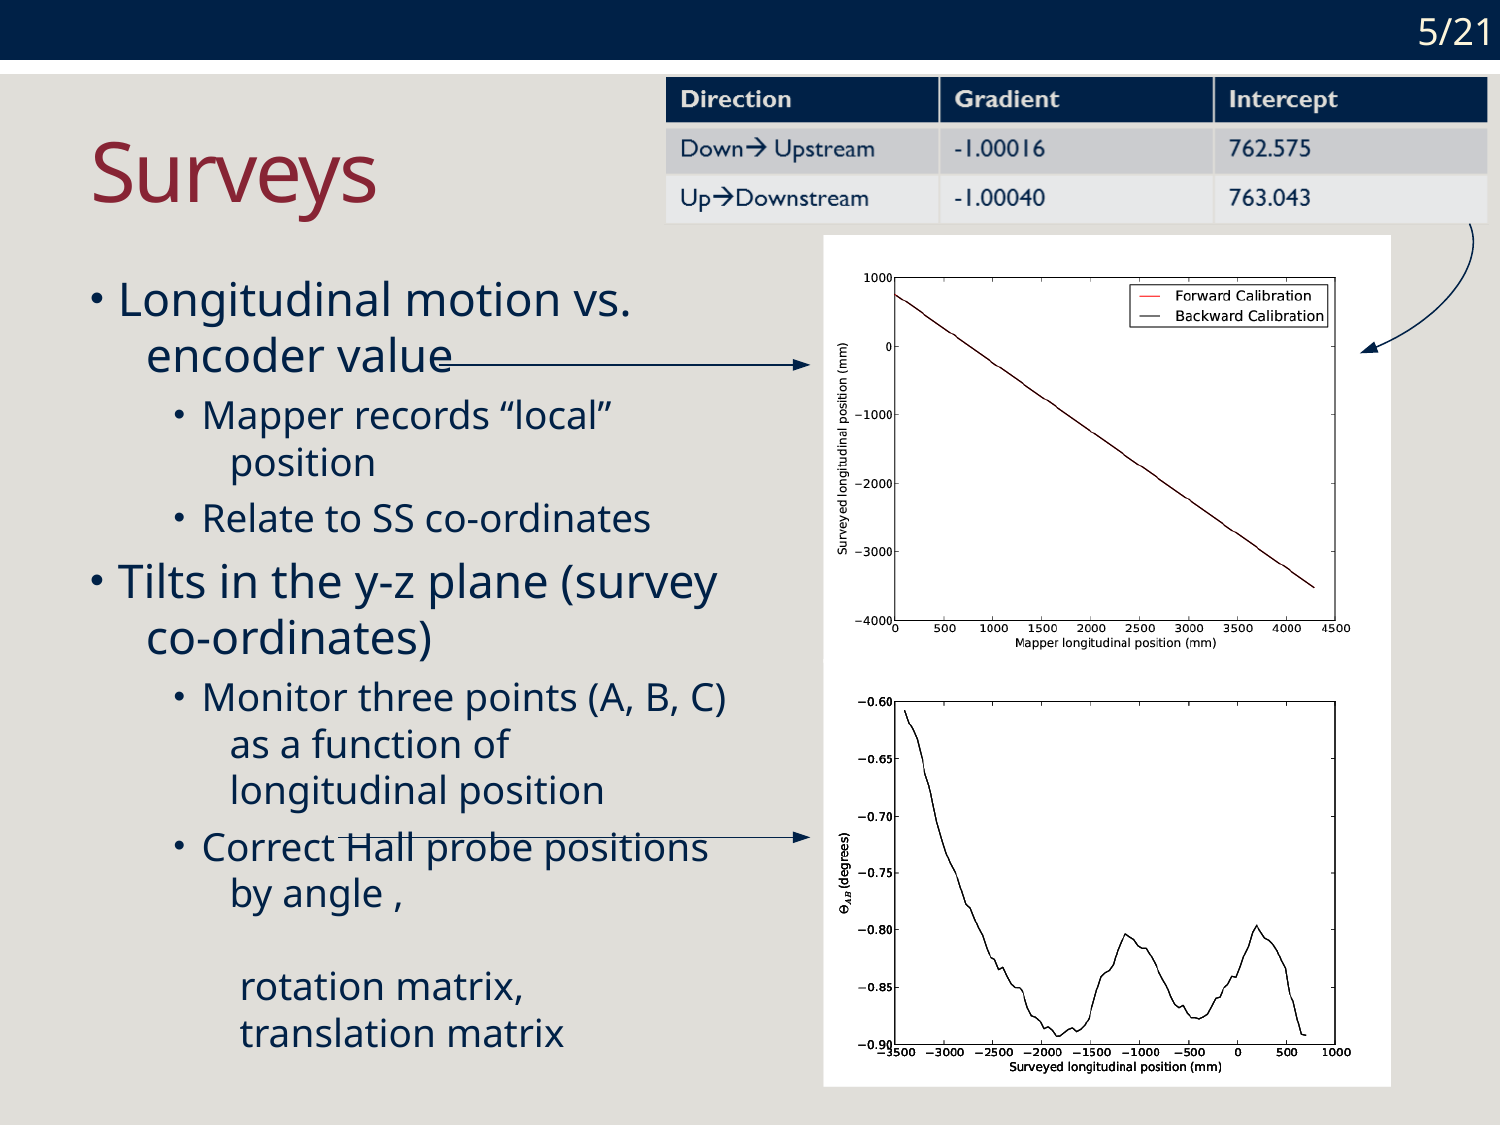

5/21
# Surveys
Longitudinal motion vs. encoder value
Mapper records “local” position
Relate to SS co-ordinates
Tilts in the y-z plane (survey co-ordinates)
Monitor three points (A, B, C) as a function of longitudinal position
Correct Hall probe positions by angle ,
 rotation matrix,
 translation matrix